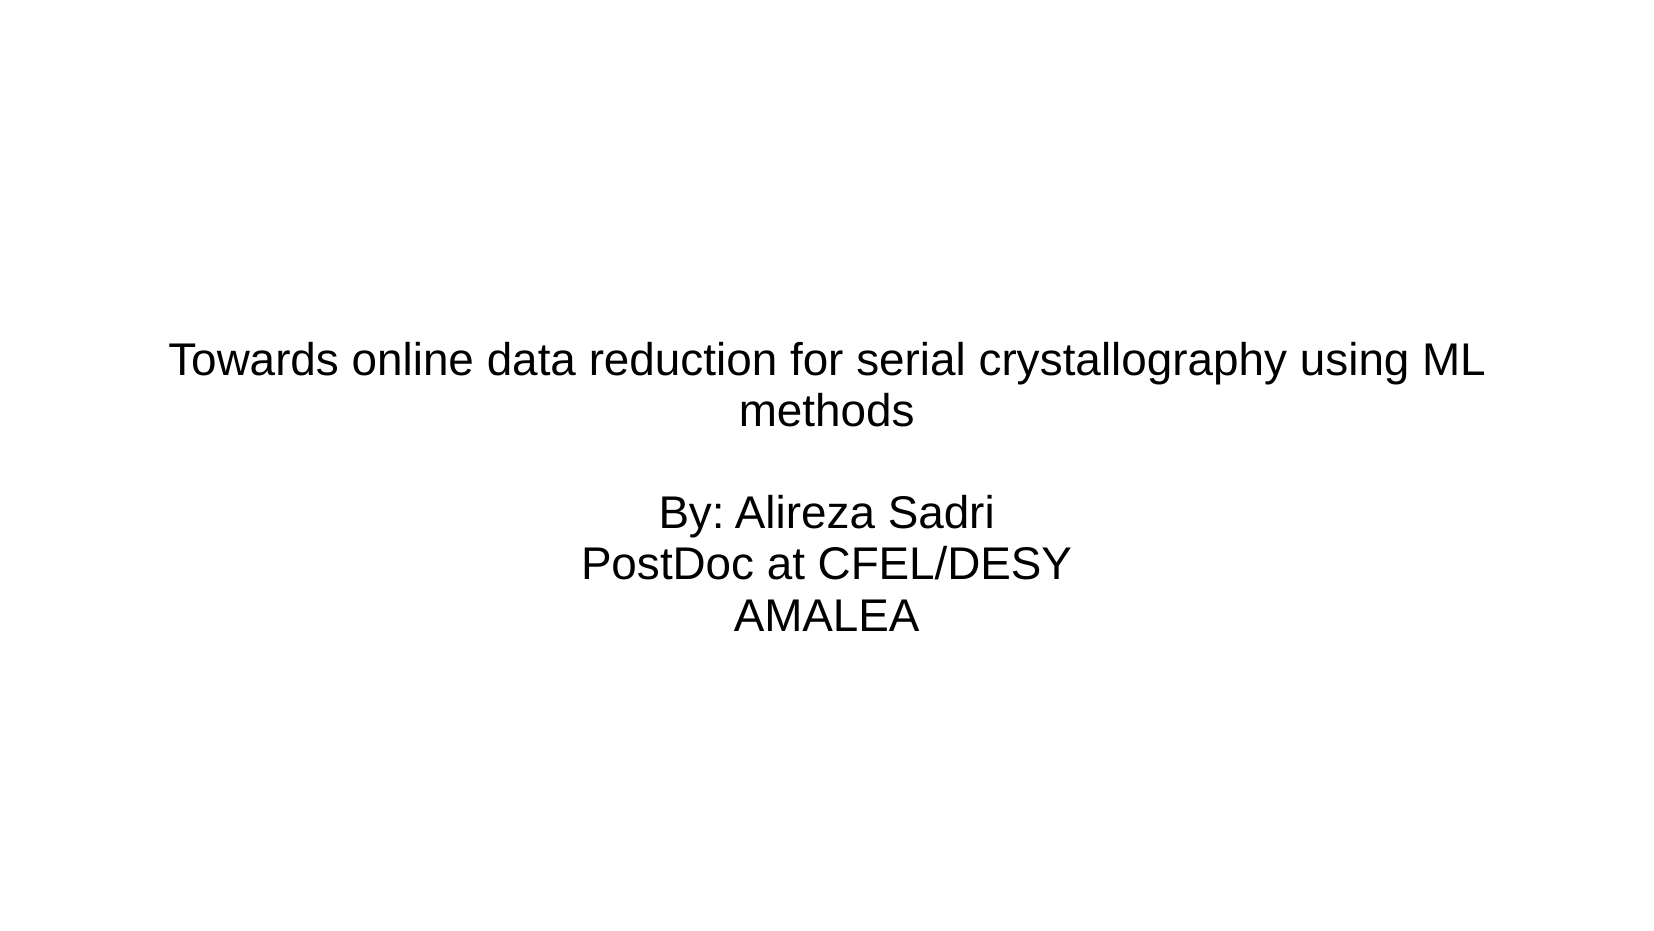

# Towards online data reduction for serial crystallography using ML methods
By: Alireza Sadri
PostDoc at CFEL/DESY
AMALEA